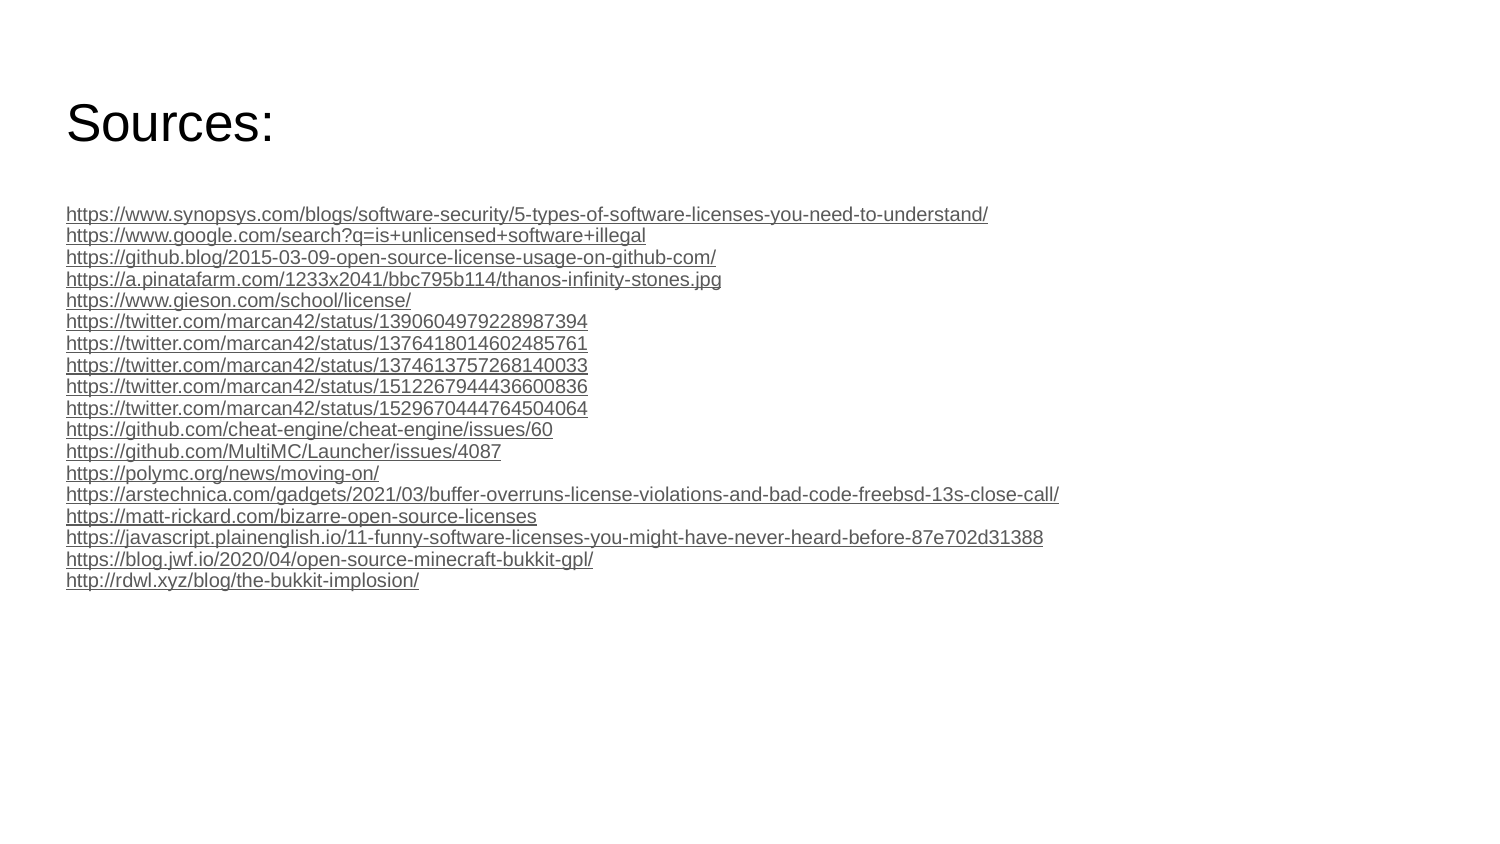

# Sources:
https://www.synopsys.com/blogs/software-security/5-types-of-software-licenses-you-need-to-understand/
https://www.google.com/search?q=is+unlicensed+software+illegal
https://github.blog/2015-03-09-open-source-license-usage-on-github-com/
https://a.pinatafarm.com/1233x2041/bbc795b114/thanos-infinity-stones.jpg
https://www.gieson.com/school/license/
https://twitter.com/marcan42/status/1390604979228987394
https://twitter.com/marcan42/status/1376418014602485761
https://twitter.com/marcan42/status/1374613757268140033
https://twitter.com/marcan42/status/1512267944436600836
https://twitter.com/marcan42/status/1529670444764504064
https://github.com/cheat-engine/cheat-engine/issues/60
https://github.com/MultiMC/Launcher/issues/4087
https://polymc.org/news/moving-on/
https://arstechnica.com/gadgets/2021/03/buffer-overruns-license-violations-and-bad-code-freebsd-13s-close-call/
https://matt-rickard.com/bizarre-open-source-licenses
https://javascript.plainenglish.io/11-funny-software-licenses-you-might-have-never-heard-before-87e702d31388
https://blog.jwf.io/2020/04/open-source-minecraft-bukkit-gpl/
http://rdwl.xyz/blog/the-bukkit-implosion/